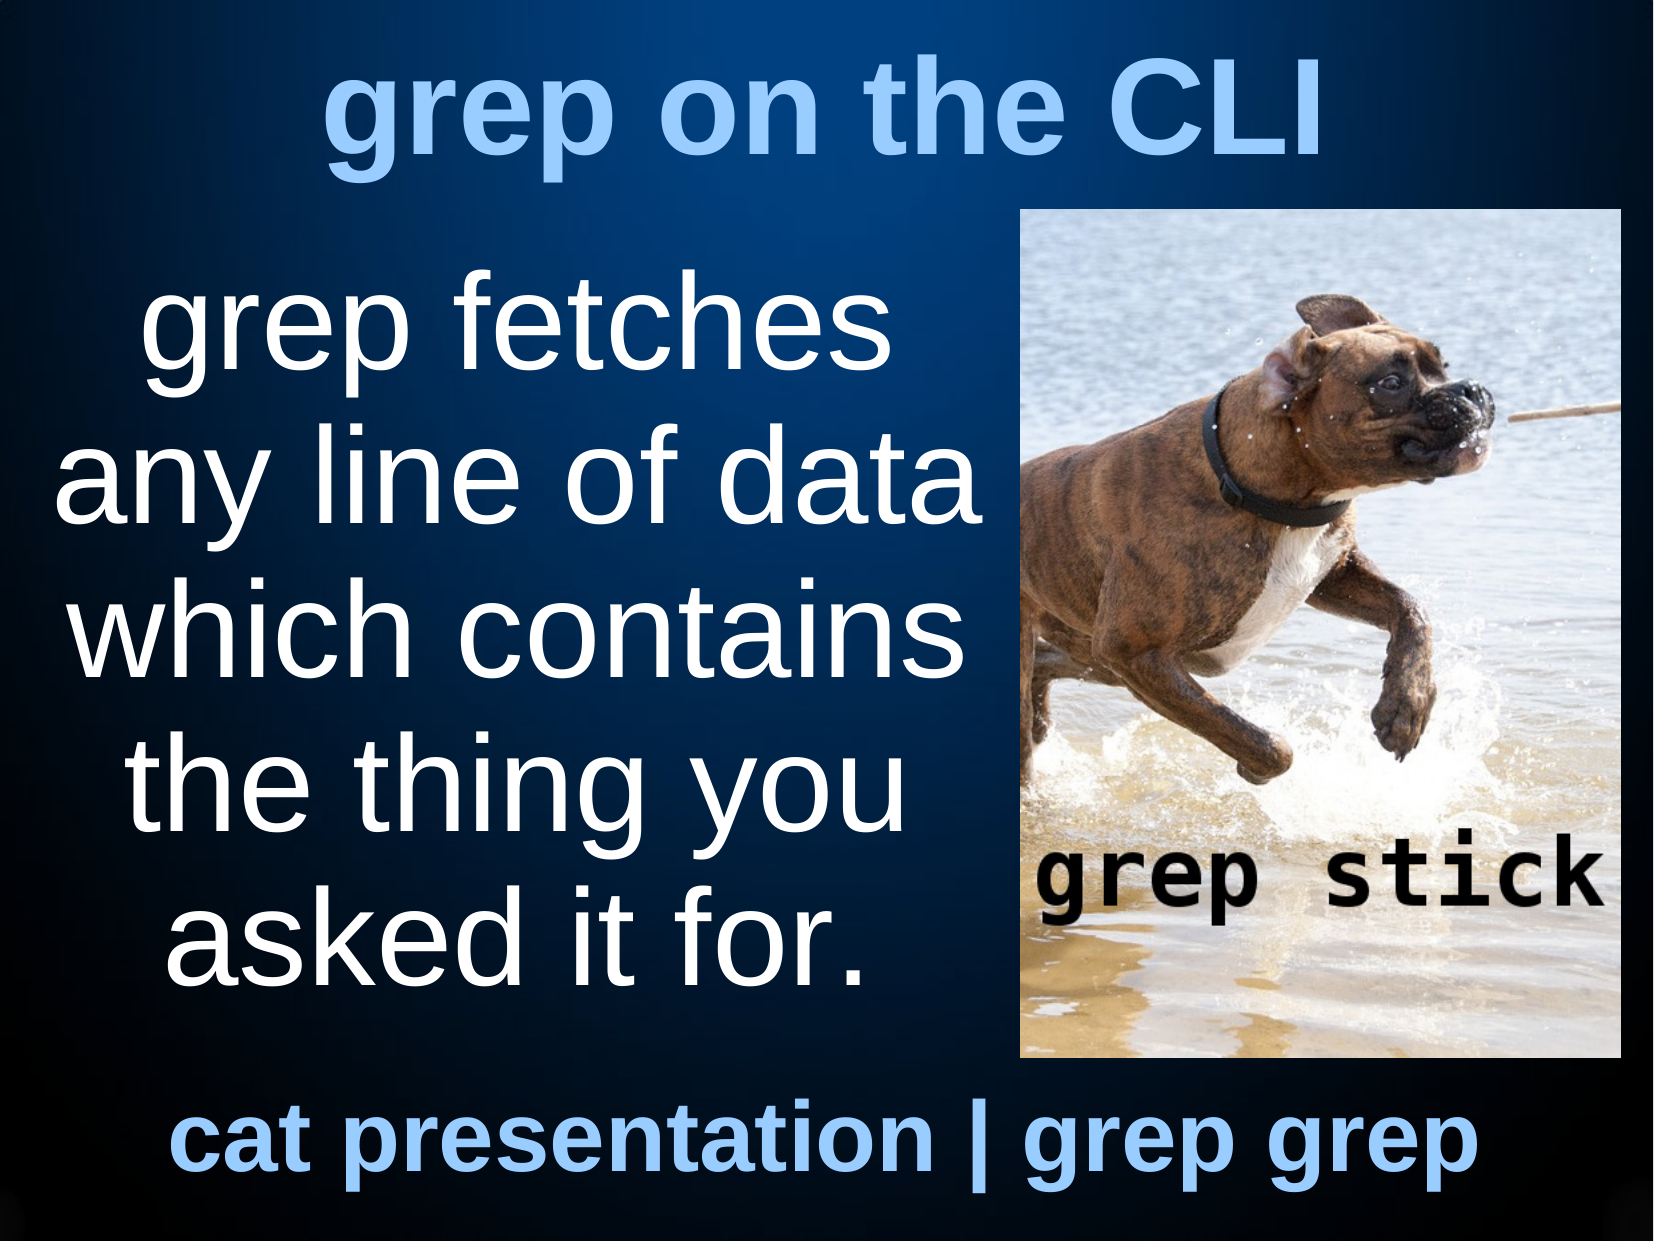

# grep on the CLI
grep fetches any line of data which contains the thing you asked it for.
cat presentation | grep grep